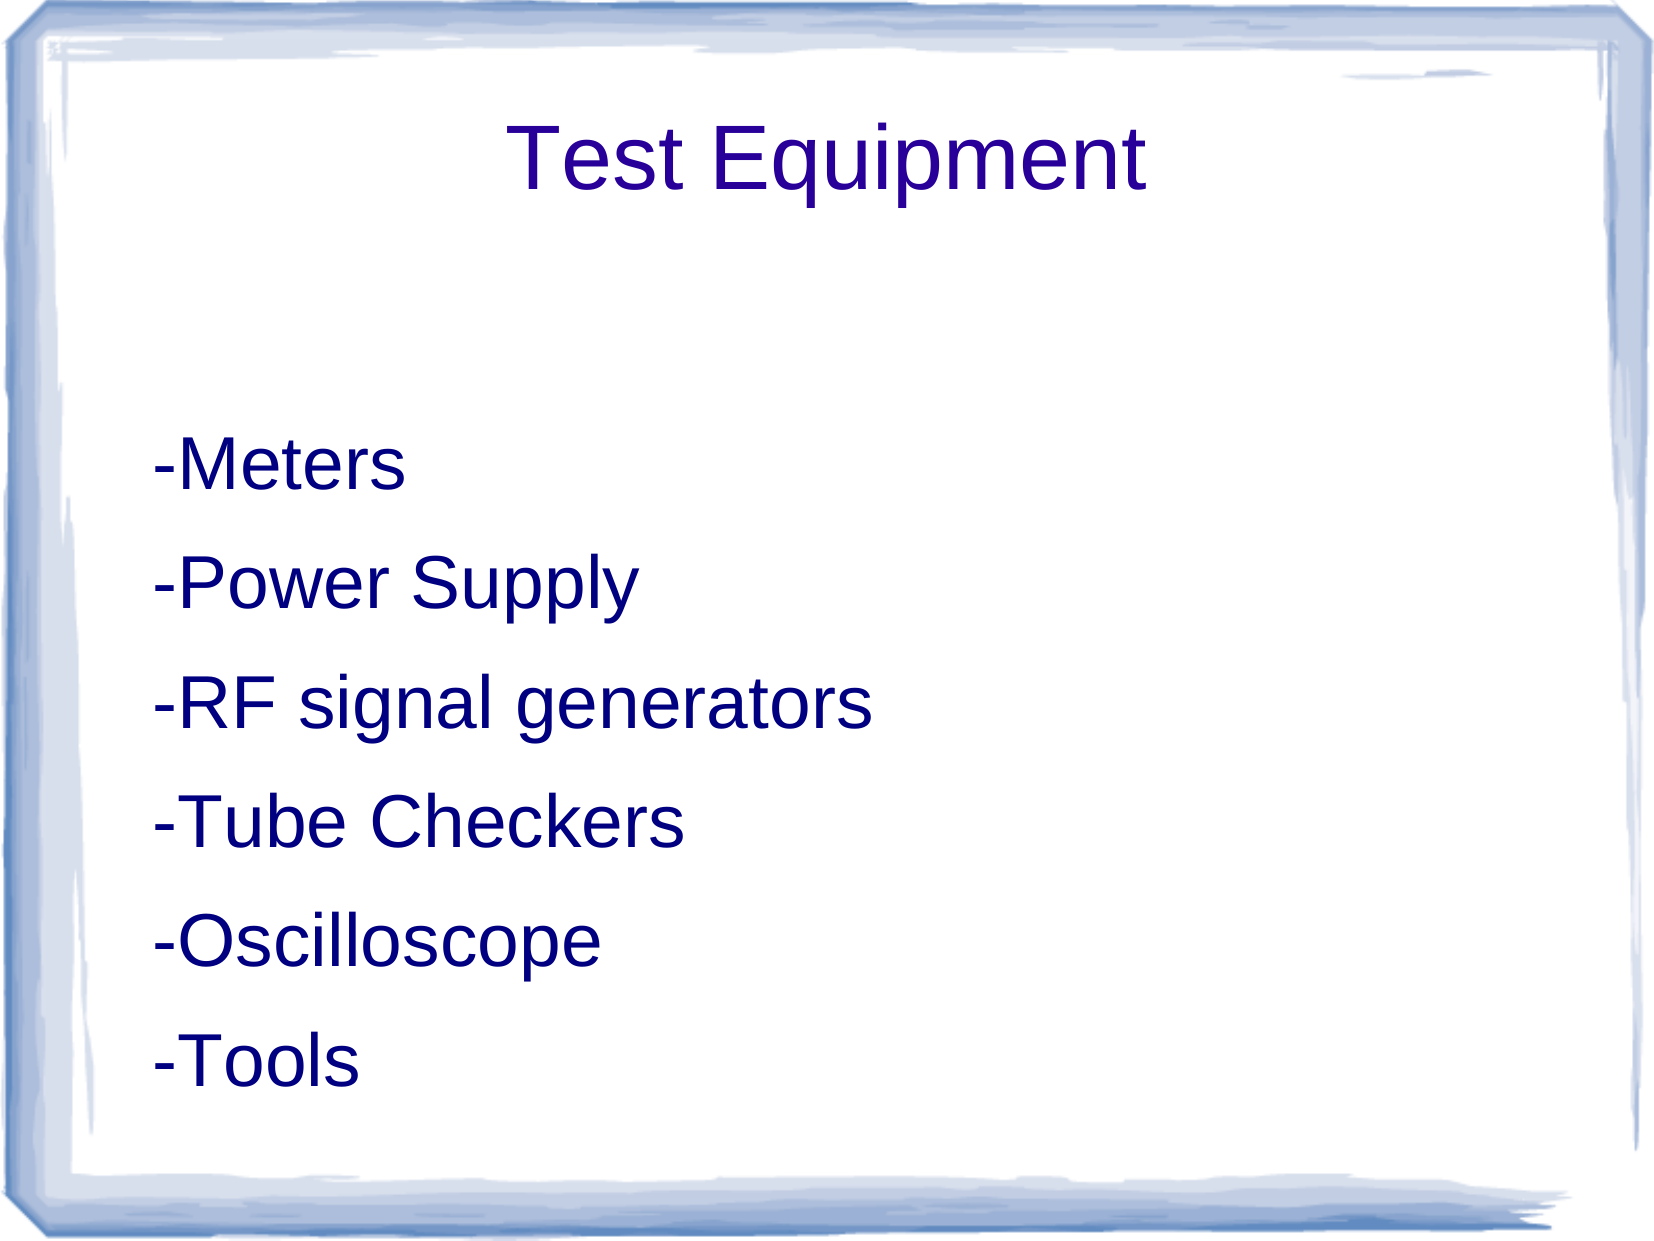

# Test Equipment
-Meters
-Power Supply
-RF signal generators
-Tube Checkers
-Oscilloscope
-Tools